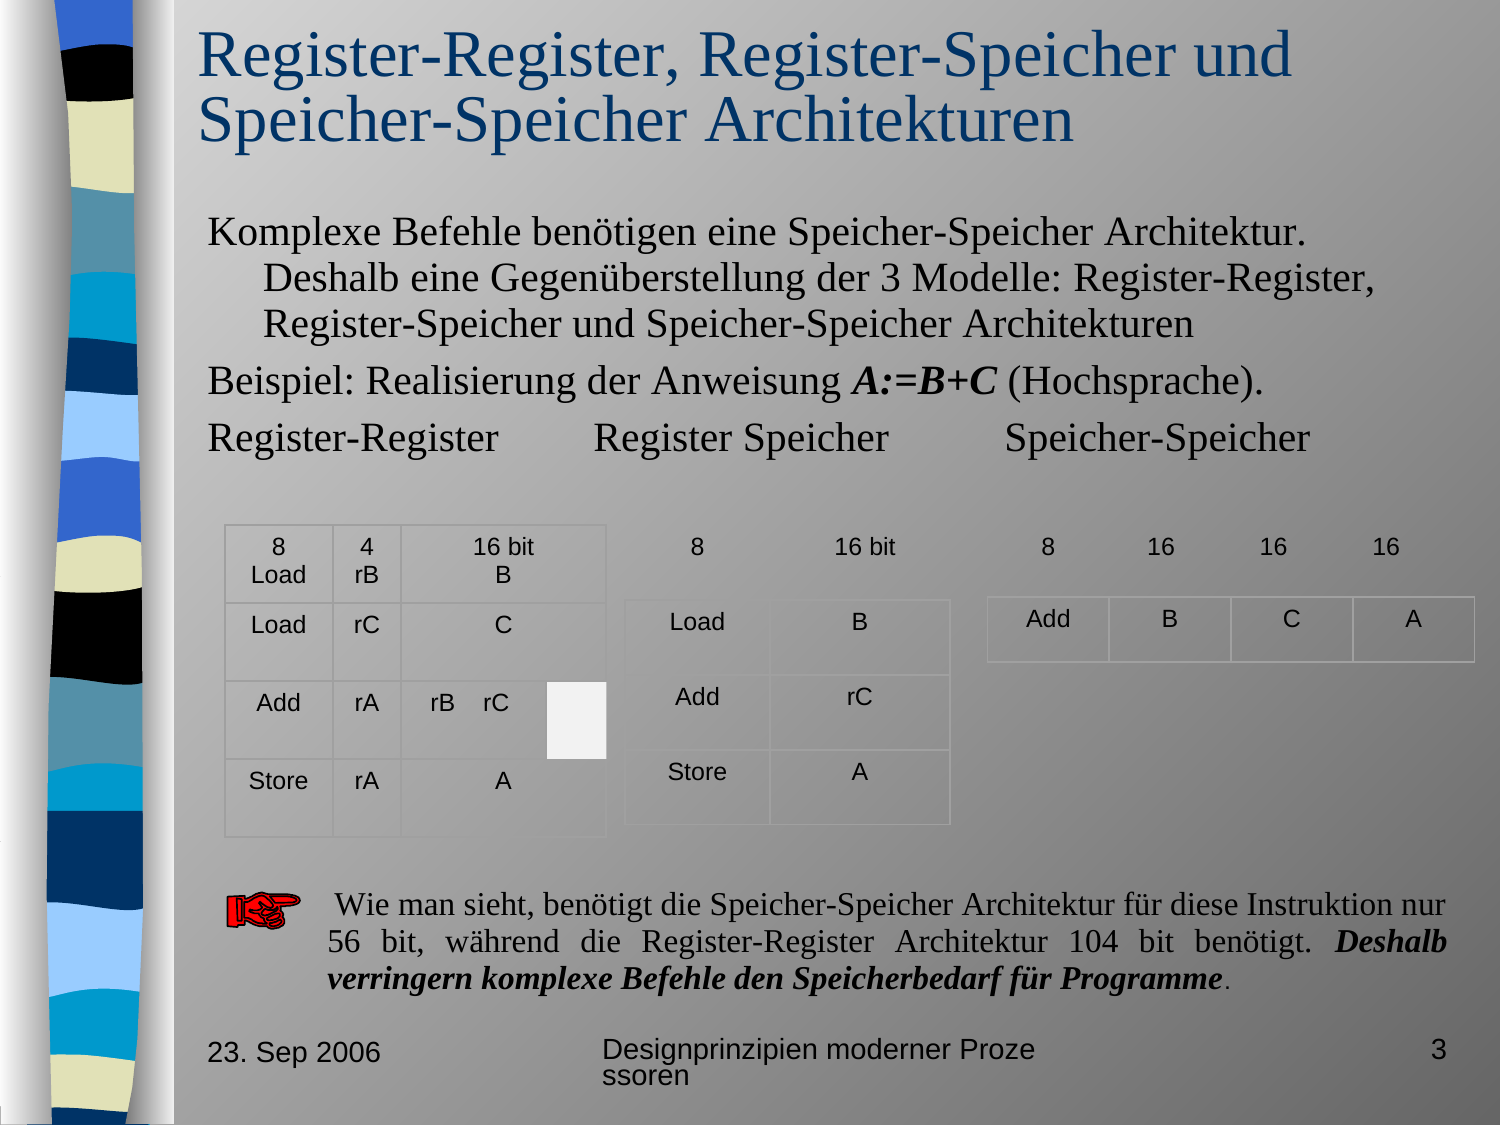

# Register-Register, Register-Speicher und Speicher-Speicher Architekturen
Komplexe Befehle benötigen eine Speicher-Speicher Architektur. Deshalb eine Gegenüberstellung der 3 Modelle: Register-Register, Register-Speicher und Speicher-Speicher Architekturen
Beispiel: Realisierung der Anweisung A:=B+C (Hochsprache).
Register-Register Register Speicher Speicher-Speicher
8
Load
4
rB
16 bit
B
Load
rC
C
Add
rA
rB rC
Store
rA
A
8
16 bit
Load
B
Add
rC
Store
A
8
16
16
16
Add
B
C
A
 Wie man sieht, benötigt die Speicher-Speicher Architektur für diese Instruktion nur 56 bit, während die Register-Register Architektur 104 bit benötigt. Deshalb verringern komplexe Befehle den Speicherbedarf für Programme.
Designprinzipien moderner Prozessoren
3